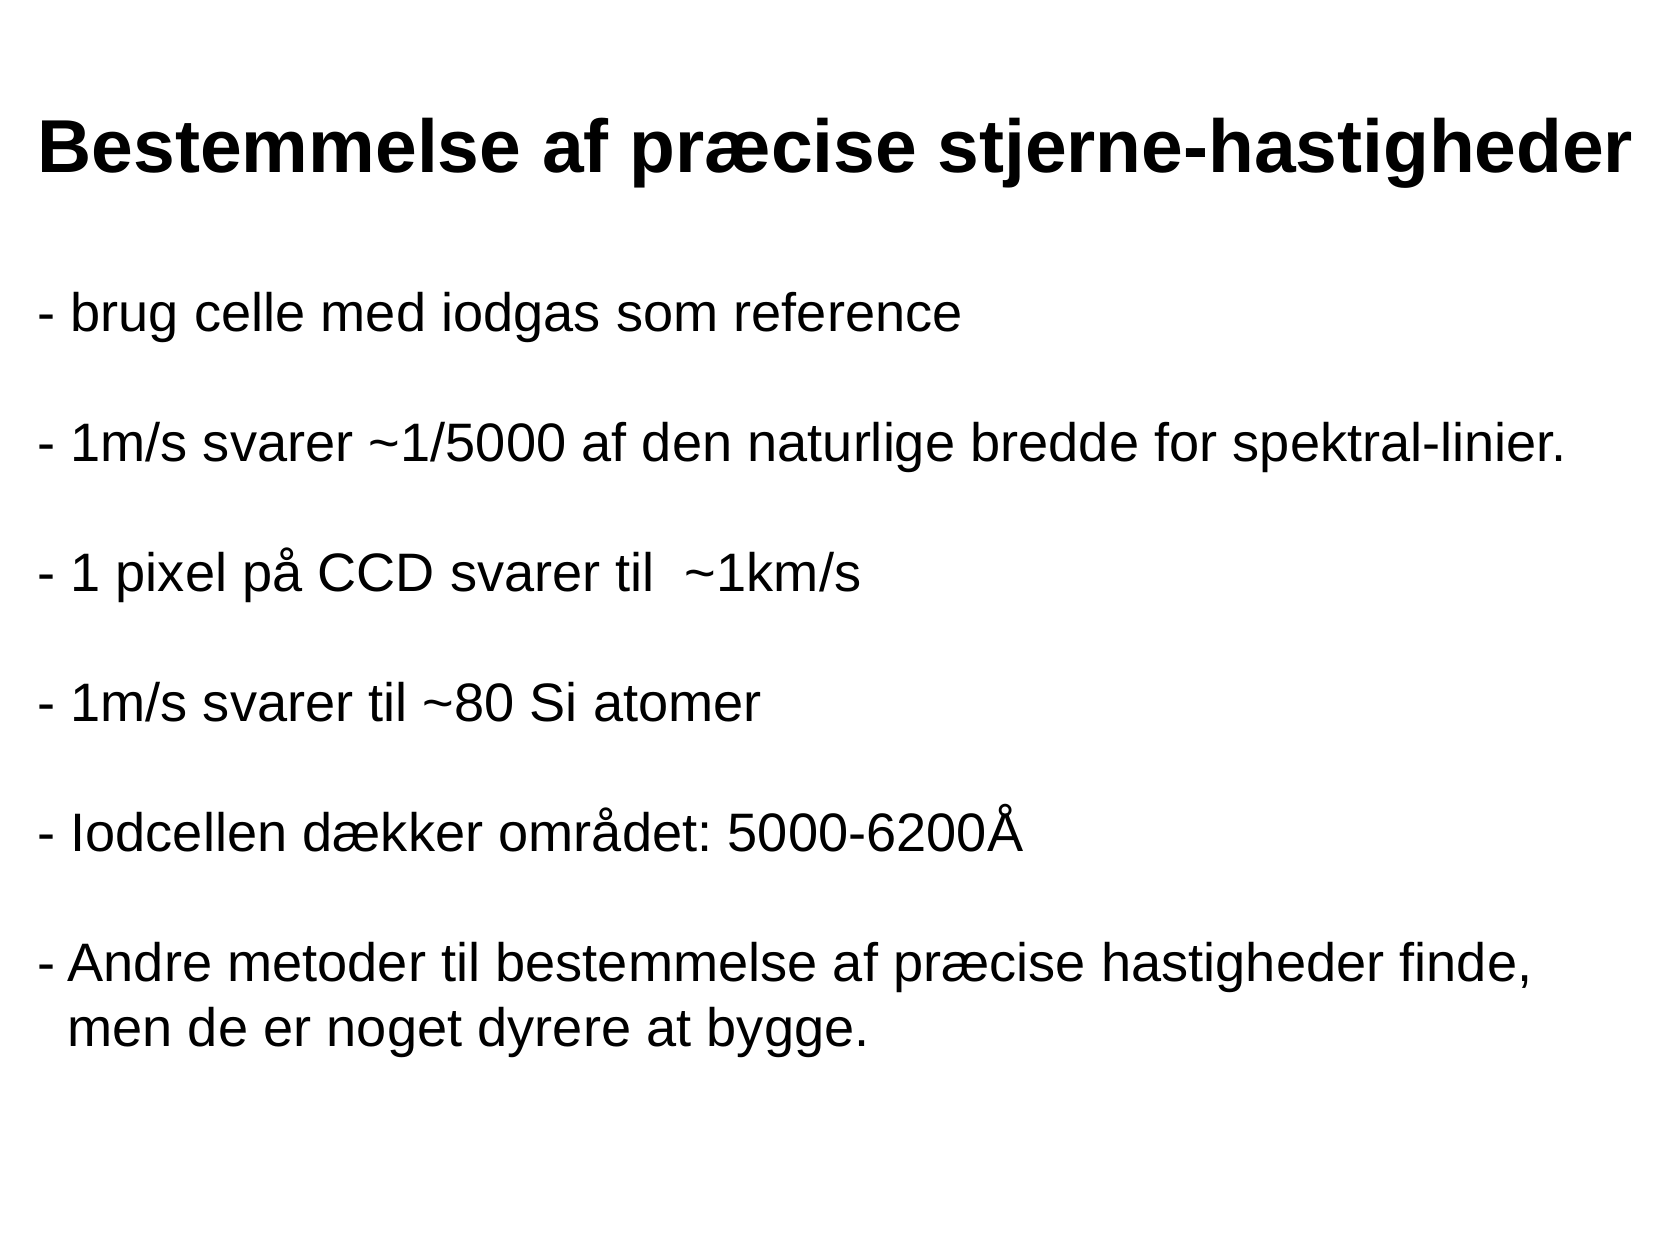

Bestemmelse af præcise stjerne-hastigheder
- brug celle med iodgas som reference
- 1m/s svarer ~1/5000 af den naturlige bredde for spektral-linier.
- 1 pixel på CCD svarer til ~1km/s
- 1m/s svarer til ~80 Si atomer
- Iodcellen dækker området: 5000-6200Å
- Andre metoder til bestemmelse af præcise hastigheder finde,
 men de er noget dyrere at bygge.